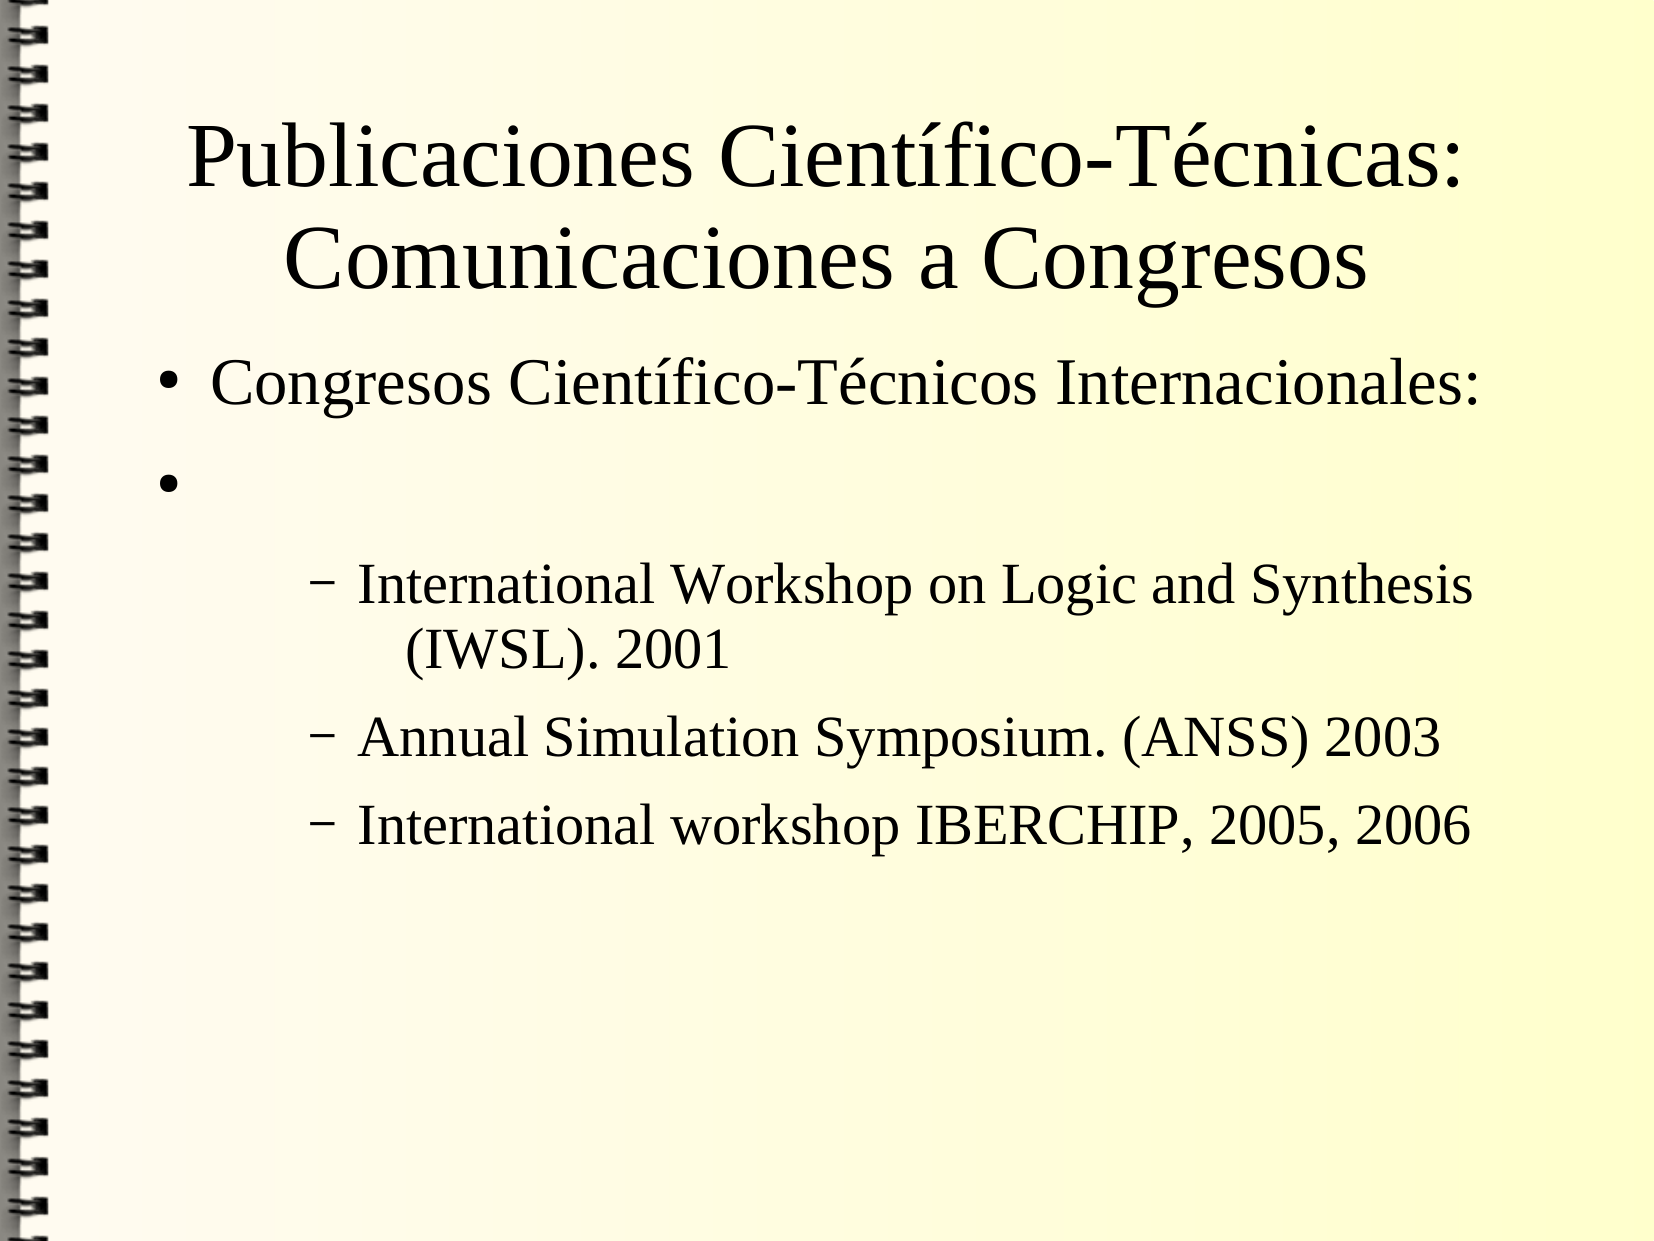

# Publicaciones Científico-Técnicas: Comunicaciones a Congresos
Congresos Científico-Técnicos Internacionales:
International Workshop on Logic and Synthesis (IWSL). 2001
Annual Simulation Symposium. (ANSS) 2003
International workshop IBERCHIP, 2005, 2006